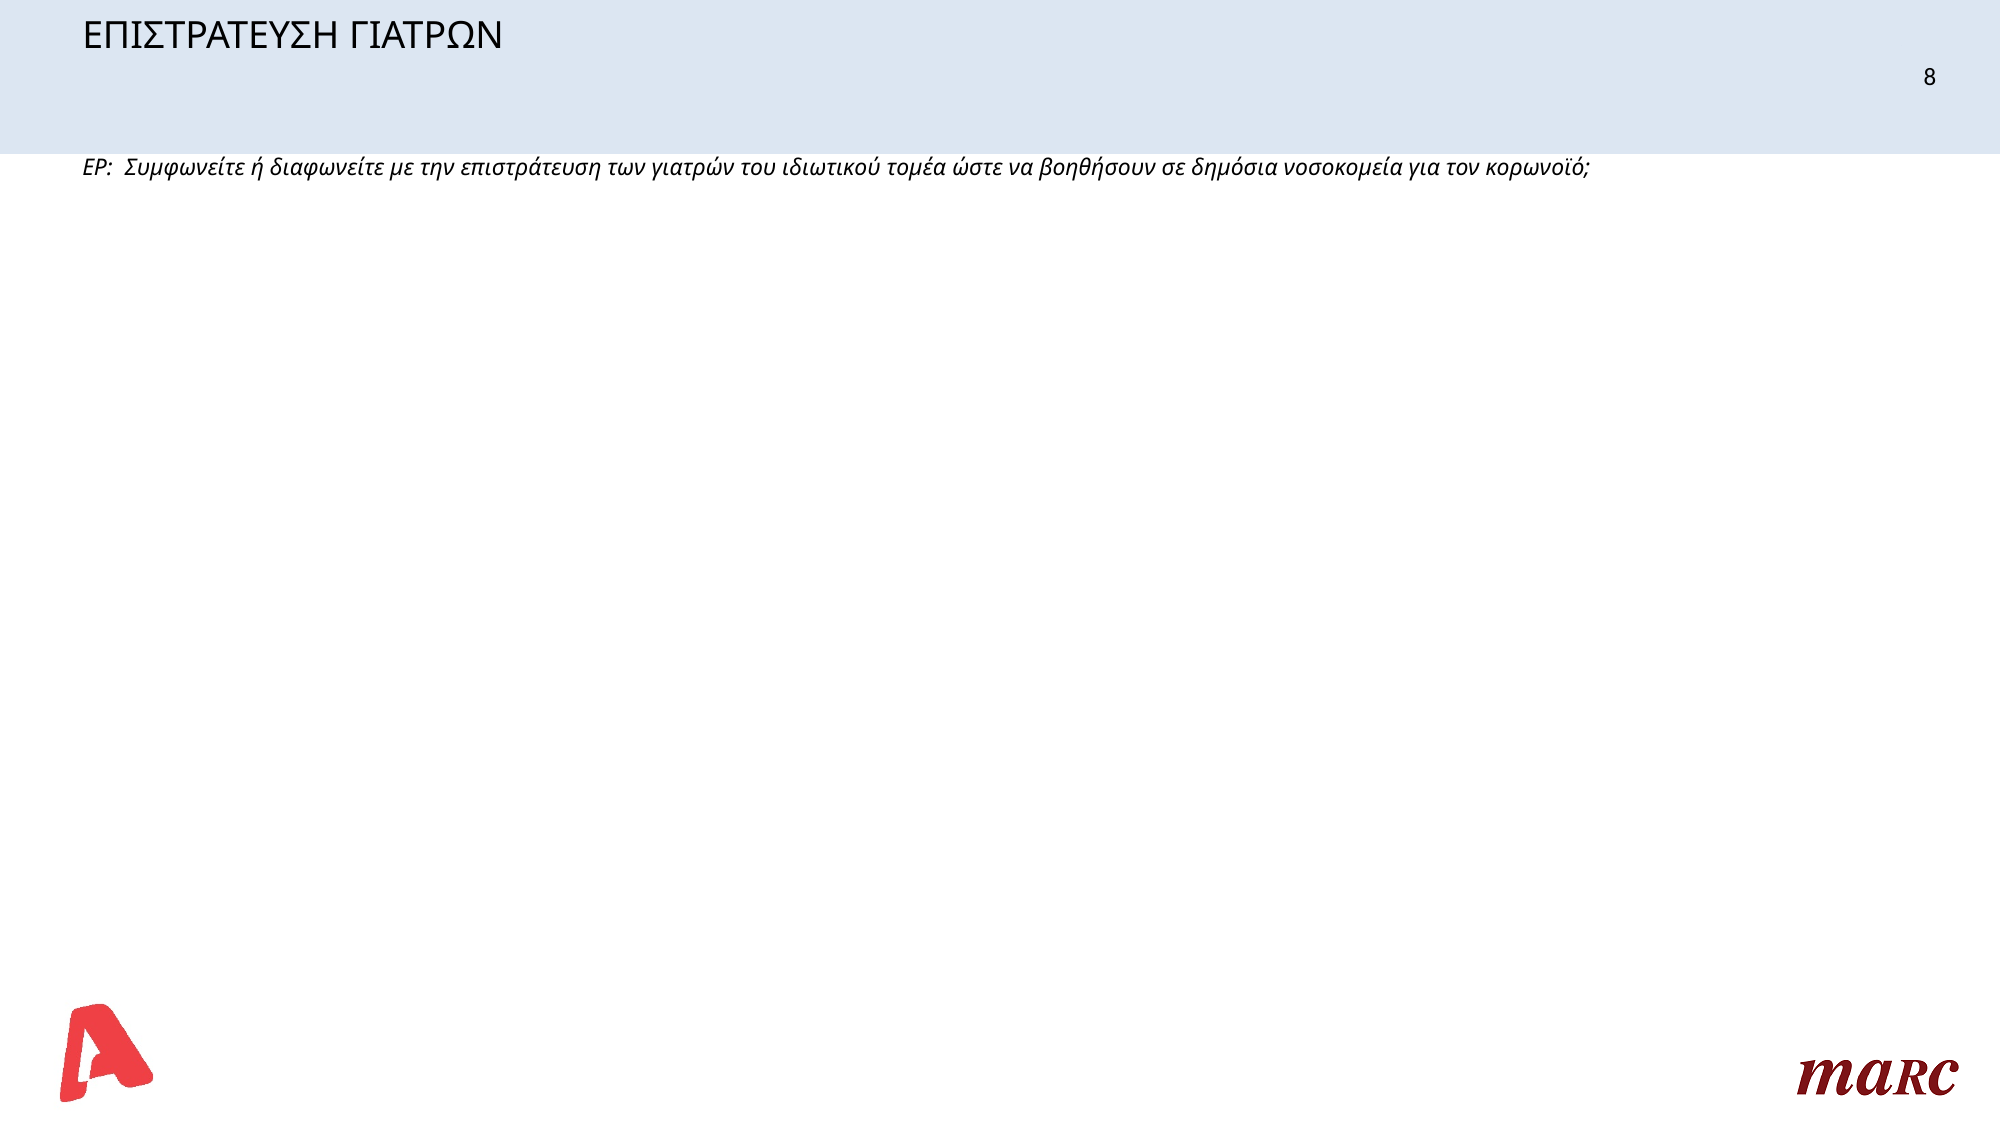

# ΕΠΙΣΤΡΑΤΕΥΣΗ ΓΙΑΤΡΩΝ ΕΡ: Συμφωνείτε ή διαφωνείτε με την επιστράτευση των γιατρών του ιδιωτικού τομέα ώστε να βοηθήσουν σε δημόσια νοσοκομεία για τον κορωνοϊό;
### Chart
| Category | |
|---|---|